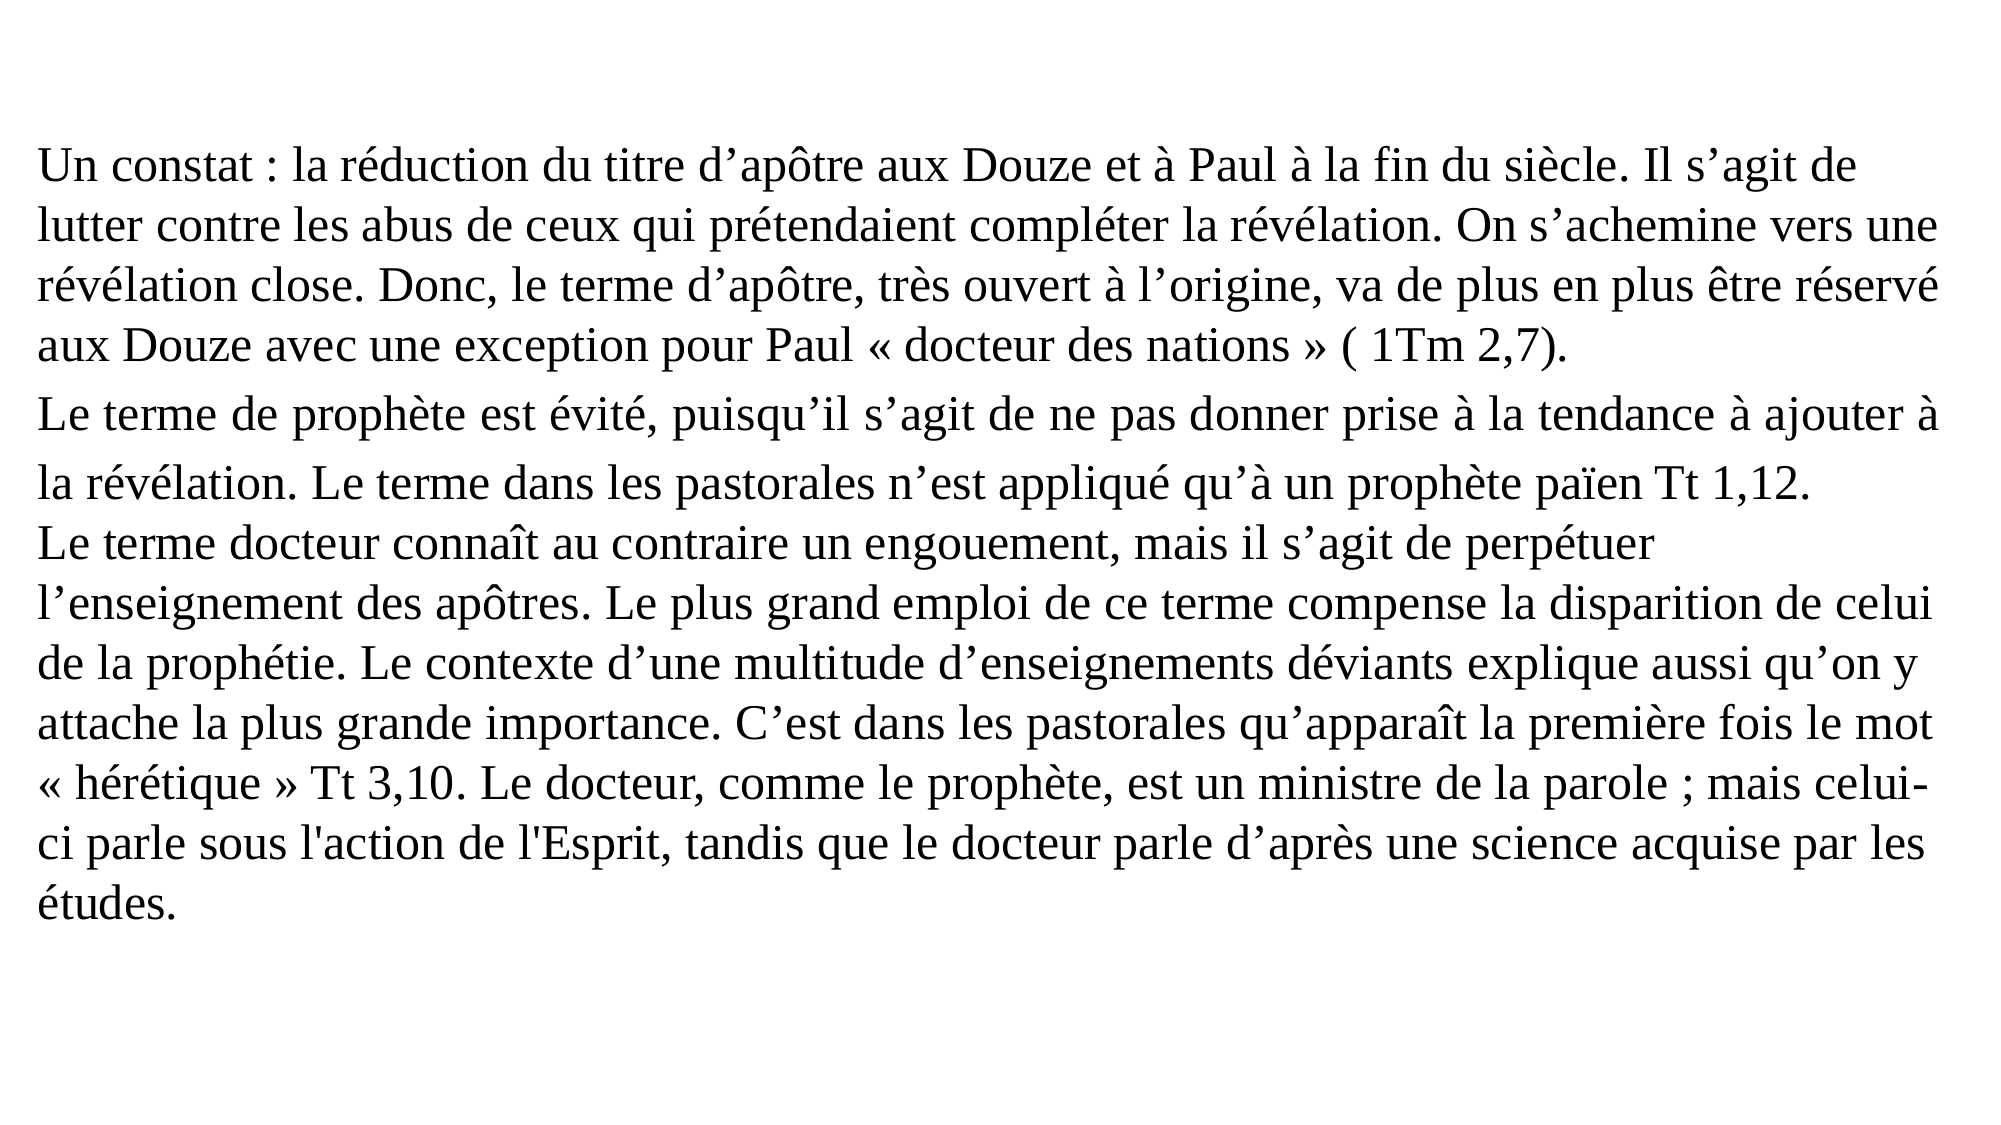

Un constat : la réduction du titre d’apôtre aux Douze et à Paul à la fin du siècle. Il s’agit de lutter contre les abus de ceux qui prétendaient compléter la révélation. On s’achemine vers une révélation close. Donc, le terme d’apôtre, très ouvert à l’origine, va de plus en plus être réservé aux Douze avec une exception pour Paul « docteur des nations » ( 1Tm 2,7).
Le terme de prophète est évité, puisqu’il s’agit de ne pas donner prise à la tendance à ajouter à la révélation. Le terme dans les pastorales n’est appliqué qu’à un prophète païen Tt 1,12.
Le terme docteur connaît au contraire un engouement, mais il s’agit de perpétuer l’enseignement des apôtres. Le plus grand emploi de ce terme compense la disparition de celui de la prophétie. Le contexte d’une multitude d’enseignements déviants explique aussi qu’on y attache la plus grande importance. C’est dans les pastorales qu’apparaît la première fois le mot « hérétique » Tt 3,10. Le docteur, comme le prophète, est un ministre de la parole ; mais celui-ci parle sous l'action de l'Esprit, tandis que le docteur parle d’après une science acquise par les études.